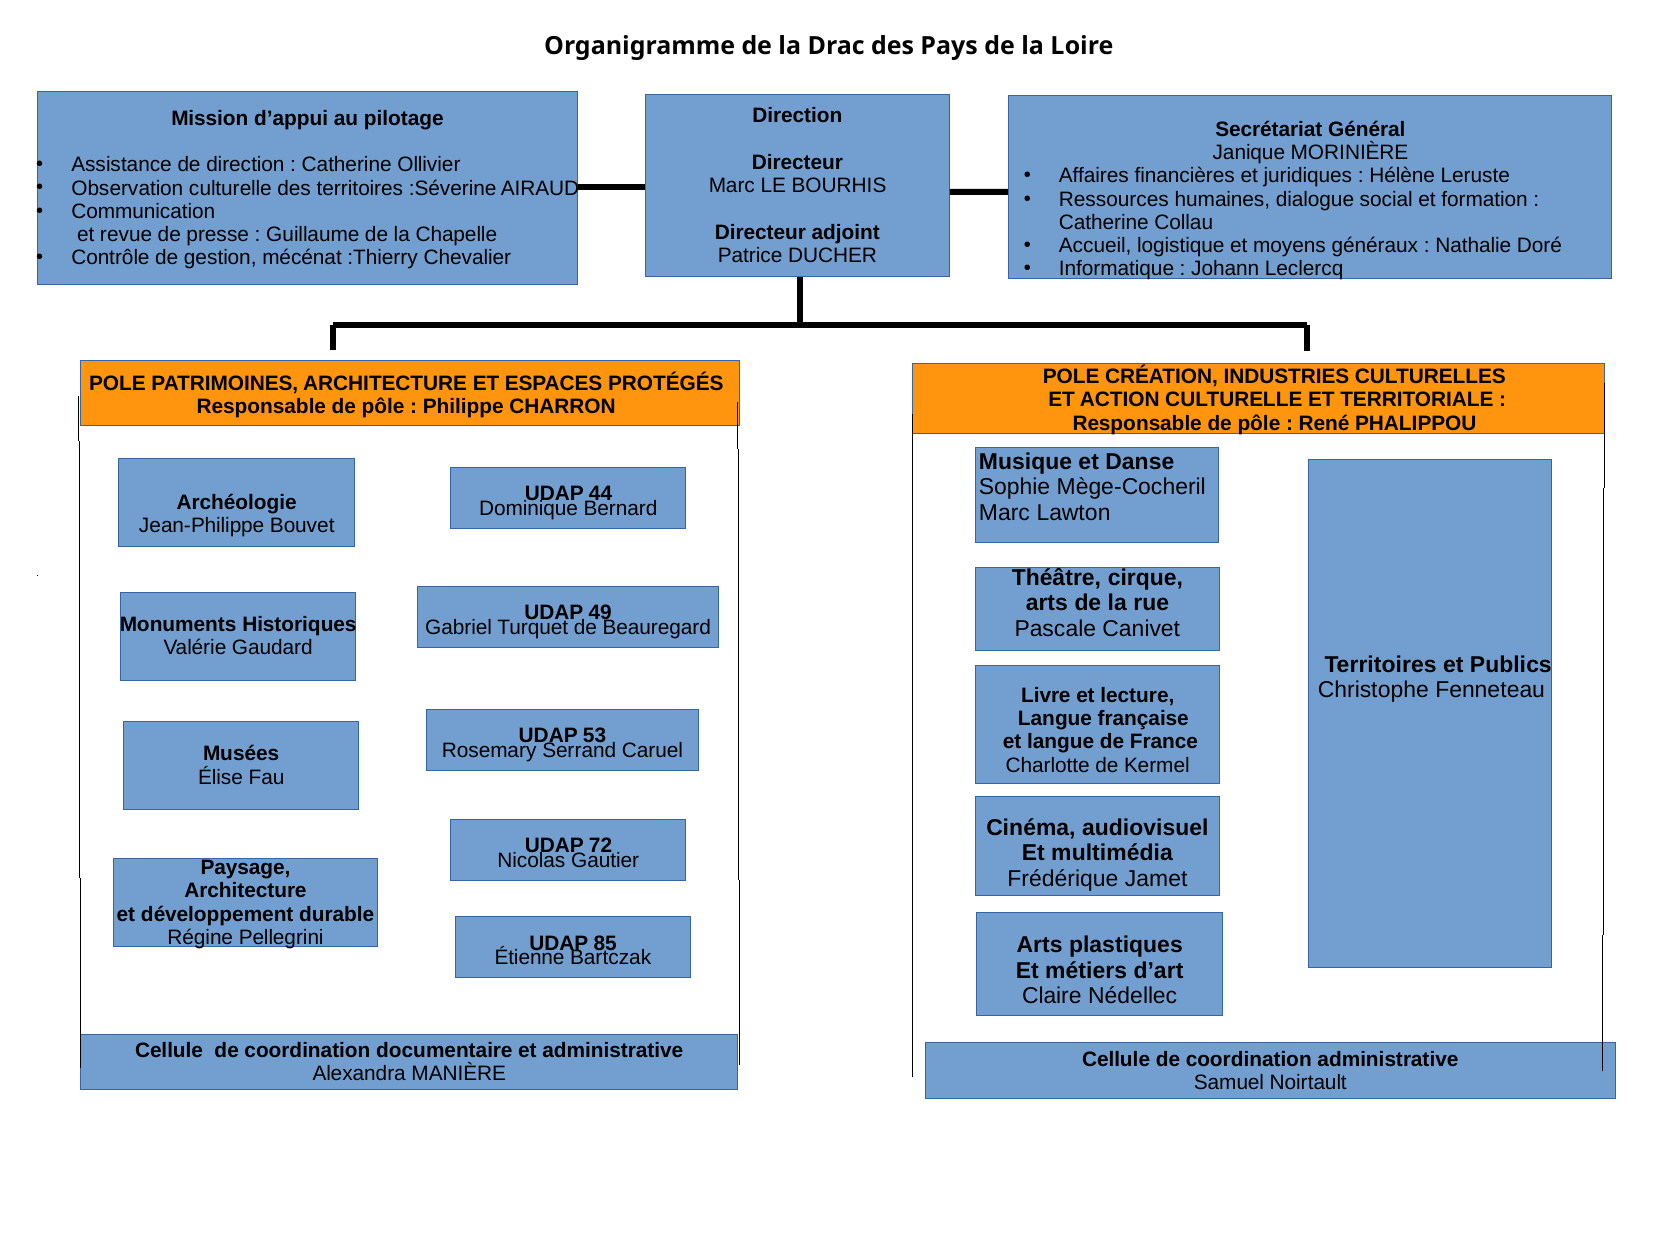

Organigramme de la Drac des Pays de la Loire
Mission d’appui au pilotage
Assistance de direction : Catherine Ollivier
Observation culturelle des territoires :Séverine AIRAUD
Communication
 et revue de presse : Guillaume de la Chapelle
Contrôle de gestion, mécénat :Thierry Chevalier
Direction
Directeur
Marc LE BOURHIS
Directeur adjoint
Patrice DUCHER
Secrétariat Général
Janique MORINIÈRE
Affaires financières et juridiques : Hélène Leruste
Ressources humaines, dialogue social et formation :
Catherine Collau
Accueil, logistique et moyens généraux : Nathalie Doré
Informatique : Johann Leclercq
POLE PATRIMOINES, ARCHITECTURE ET ESPACES PROTÉGÉS
Responsable de pôle : Philippe CHARRON
POLE CRÉATION, INDUSTRIES CULTURELLES
 ET ACTION CULTURELLE ET TERRITORIALE :
Responsable de pôle : René PHALIPPOU
Musique et Danse
Sophie Mège-Cocheril
Marc Lawton
Archéologie
Jean-Philippe Bouvet
UDAP 44
Dominique Bernard
Théâtre, cirque,
arts de la rue
Pascale Canivet
UDAP 49
Gabriel Turquet de Beauregard
Monuments Historiques
Valérie Gaudard
 Territoires et Publics
 Christophe Fenneteau
Livre et lecture,
 Langue française
 et langue de France
Charlotte de Kermel
UDAP 53
Rosemary Serrand Caruel
Musées
Élise Fau
Cinéma, audiovisuel
Et multimédia
Frédérique Jamet
UDAP 72
Nicolas Gautier
Paysage,
Architecture
et développement durable
Régine Pellegrini
Arts plastiques
Et métiers d’art
Claire Nédellec
UDAP 85
Étienne Bartczak
 Cellule de coordination documentaire et administrative
Alexandra MANIÈRE
Cellule de coordination administrative
Samuel Noirtault